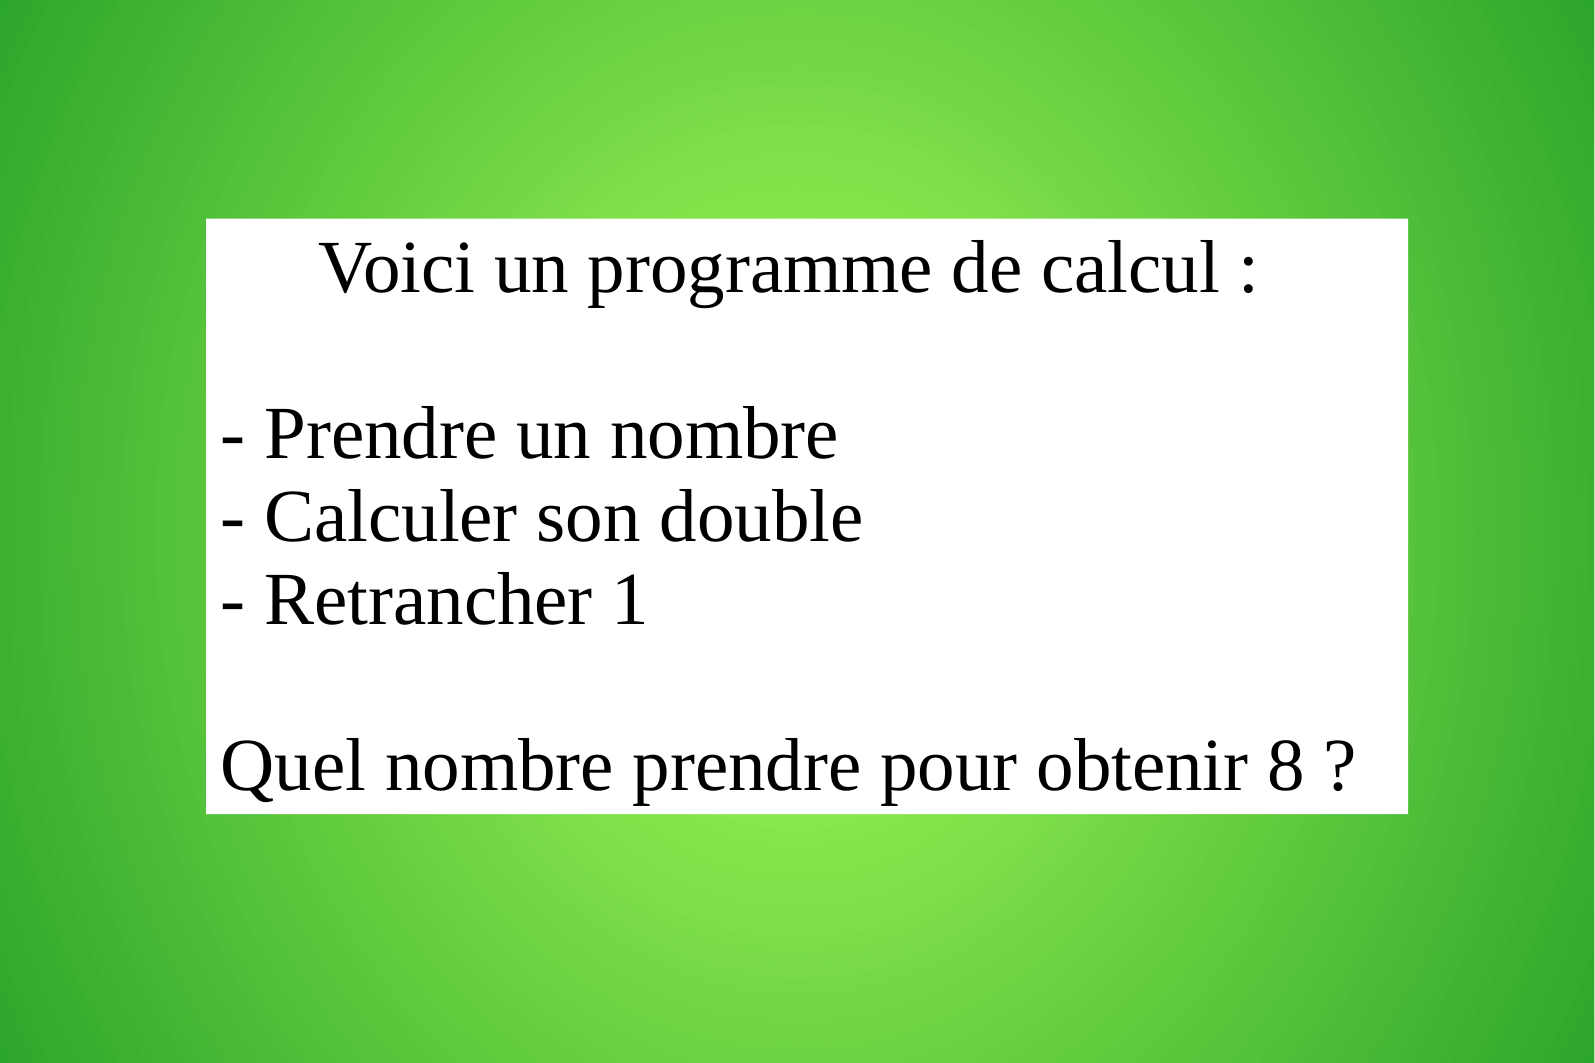

Voici un programme de calcul :
- Prendre un nombre
- Calculer son double
- Retrancher 1
Quel nombre prendre pour obtenir 8 ?